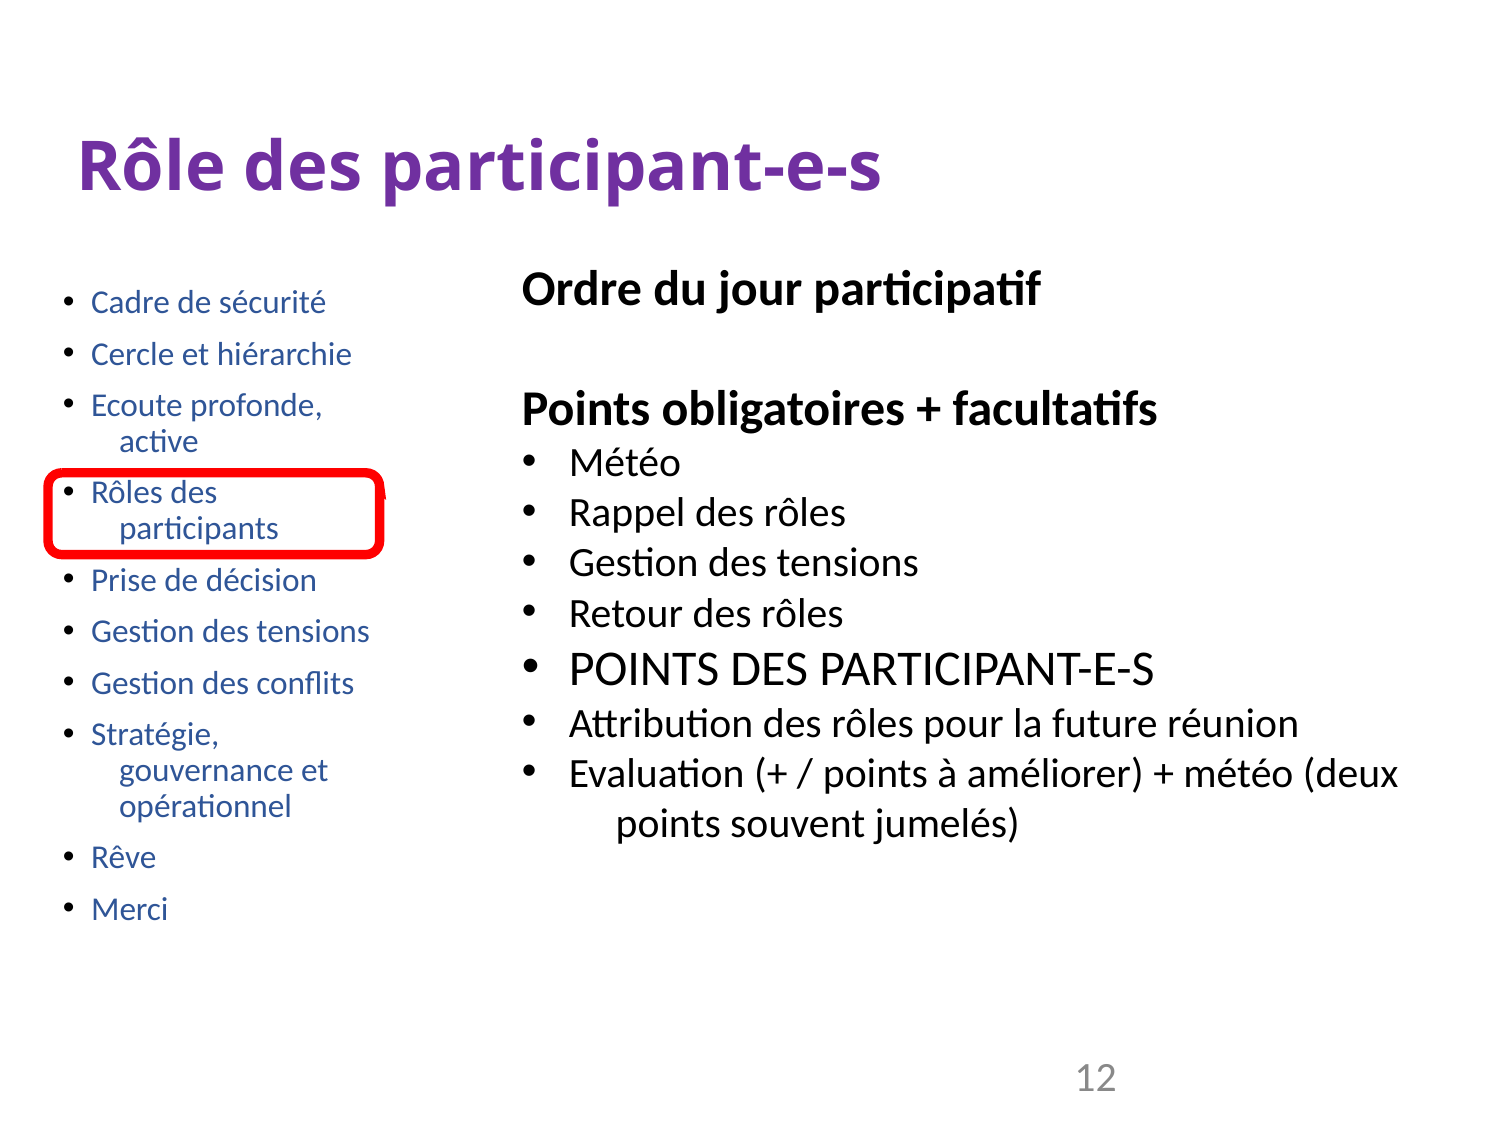

# Rôle des participant-e-s
Ordre du jour participatif
Points obligatoires + facultatifs
Météo
Rappel des rôles
Gestion des tensions
Retour des rôles
POINTS DES PARTICIPANT-E-S
Attribution des rôles pour la future réunion
Evaluation (+ / points à améliorer) + météo (deux points souvent jumelés)
Cadre de sécurité
Cercle et hiérarchie
Ecoute profonde, active
Rôles des participants
Prise de décision
Gestion des tensions
Gestion des conflits
Stratégie, gouvernance et opérationnel
Rêve
Merci